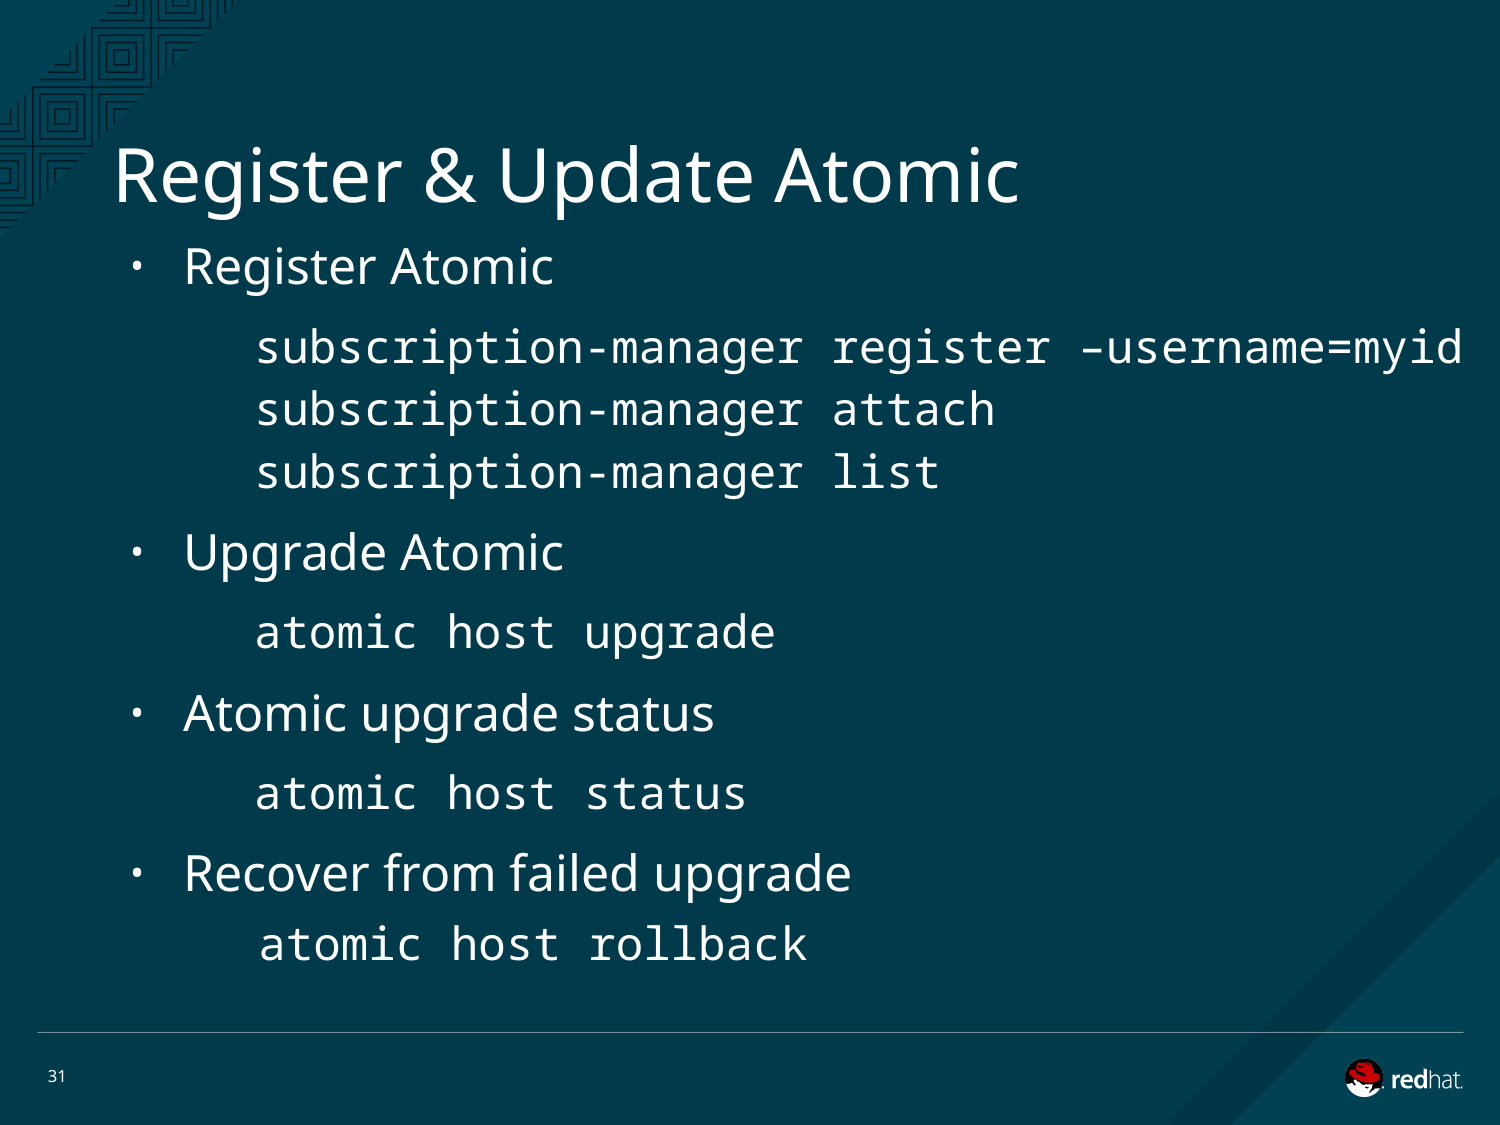

# Register & Update Atomic
Register Atomic
subscription-manager register –username=myid
subscription-manager attach
subscription-manager list
Upgrade Atomic
atomic host upgrade
Atomic upgrade status
atomic host status
Recover from failed upgrade
	atomic host rollback
31